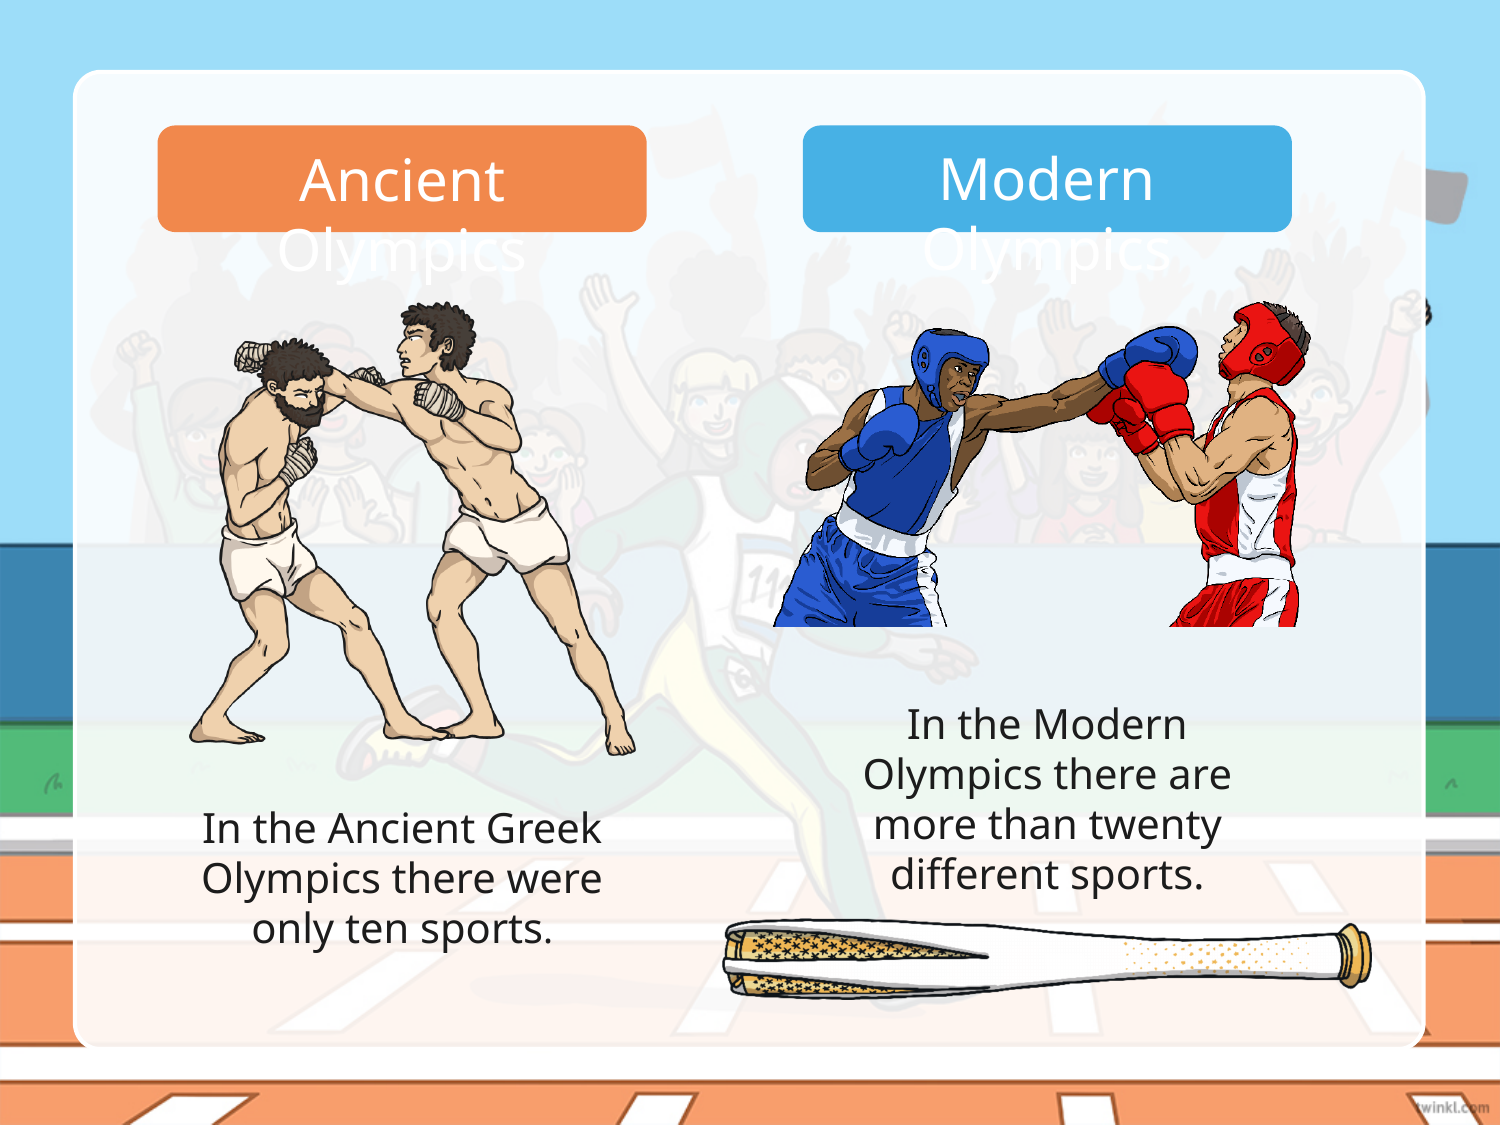

#
Modern Olympics
Ancient Olympics
In the Modern Olympics there are more than twenty different sports.
In the Ancient Greek Olympics there were only ten sports.